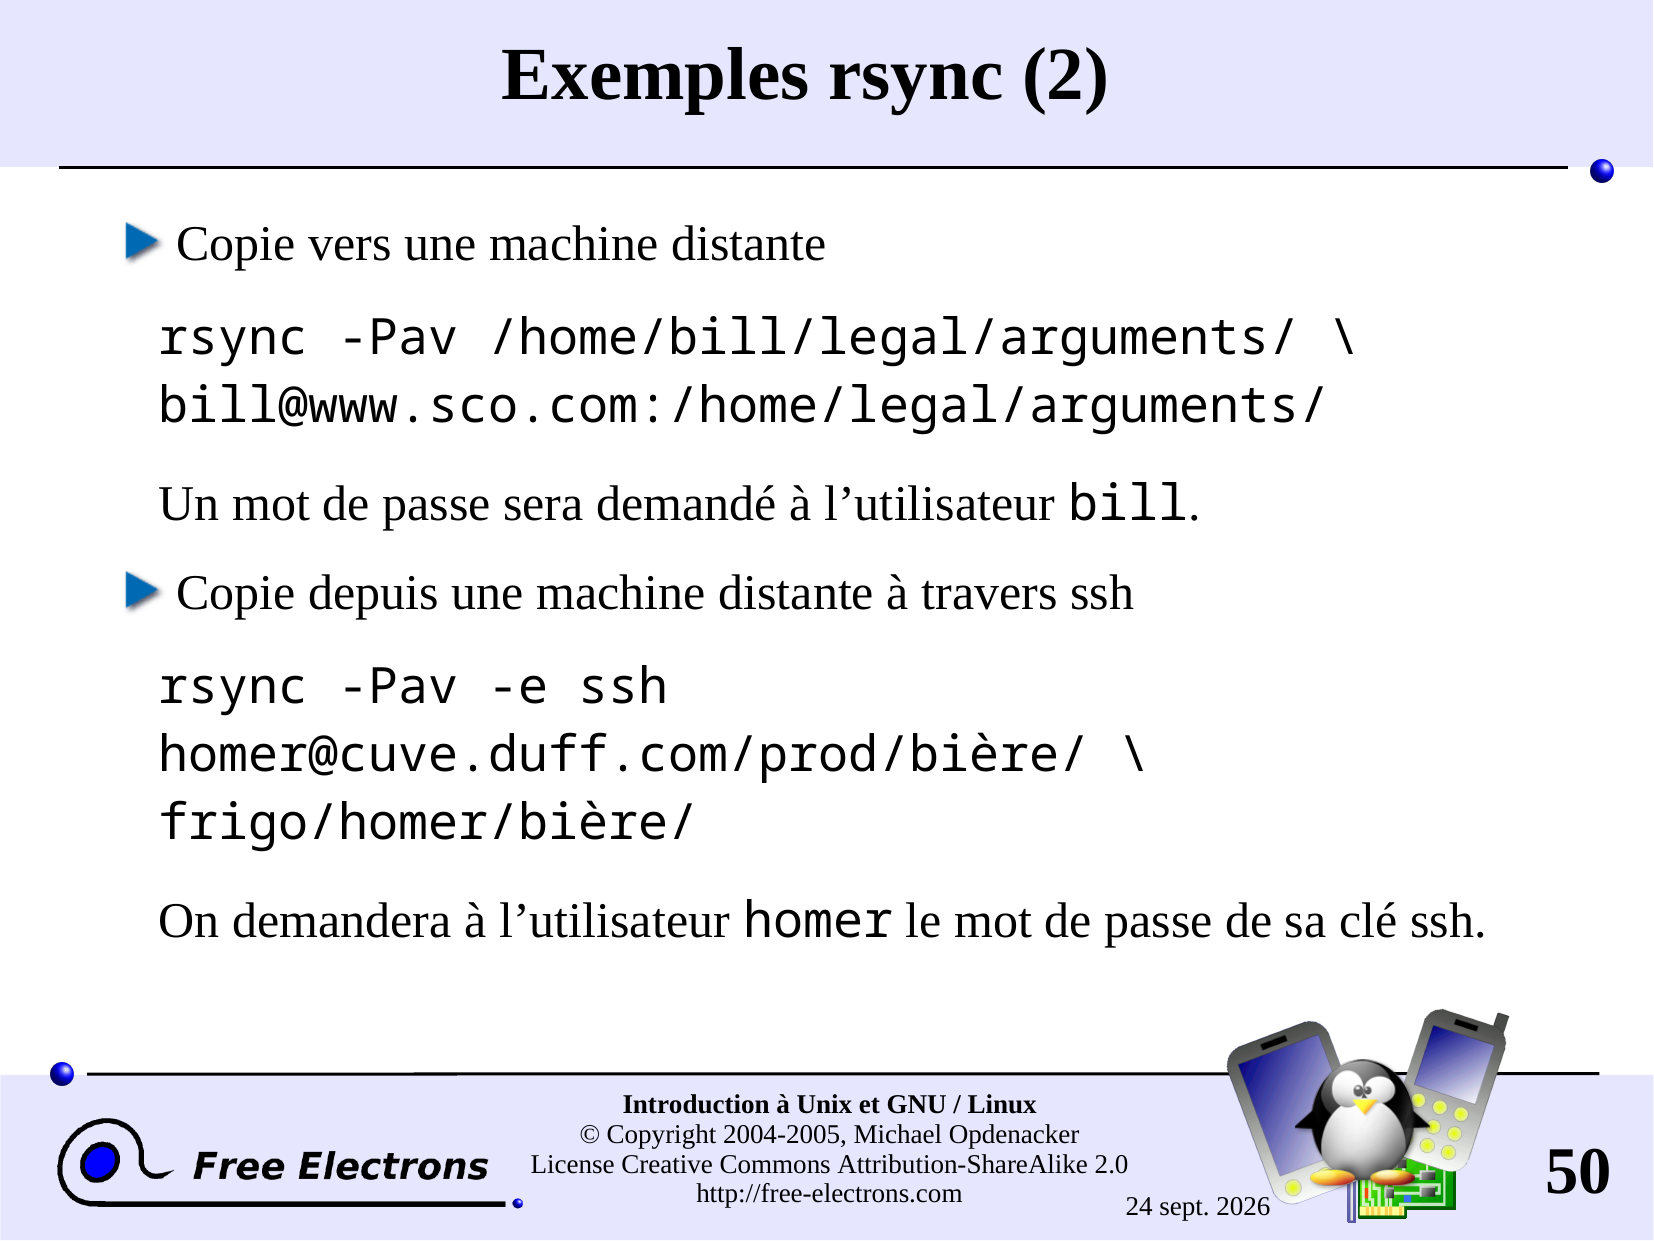

# Exemples rsync (2)
Copie vers une machine distante
rsync -Pav /home/bill/legal/arguments/ \ bill@www.sco.com:/home/legal/arguments/
Un mot de passe sera demandé à l’utilisateur bill.
Copie depuis une machine distante à travers ssh
rsync -Pav -e ssh homer@cuve.duff.com/prod/bière/ \
frigo/homer/bière/
On demandera à l’utilisateur homer le mot de passe de sa clé ssh.